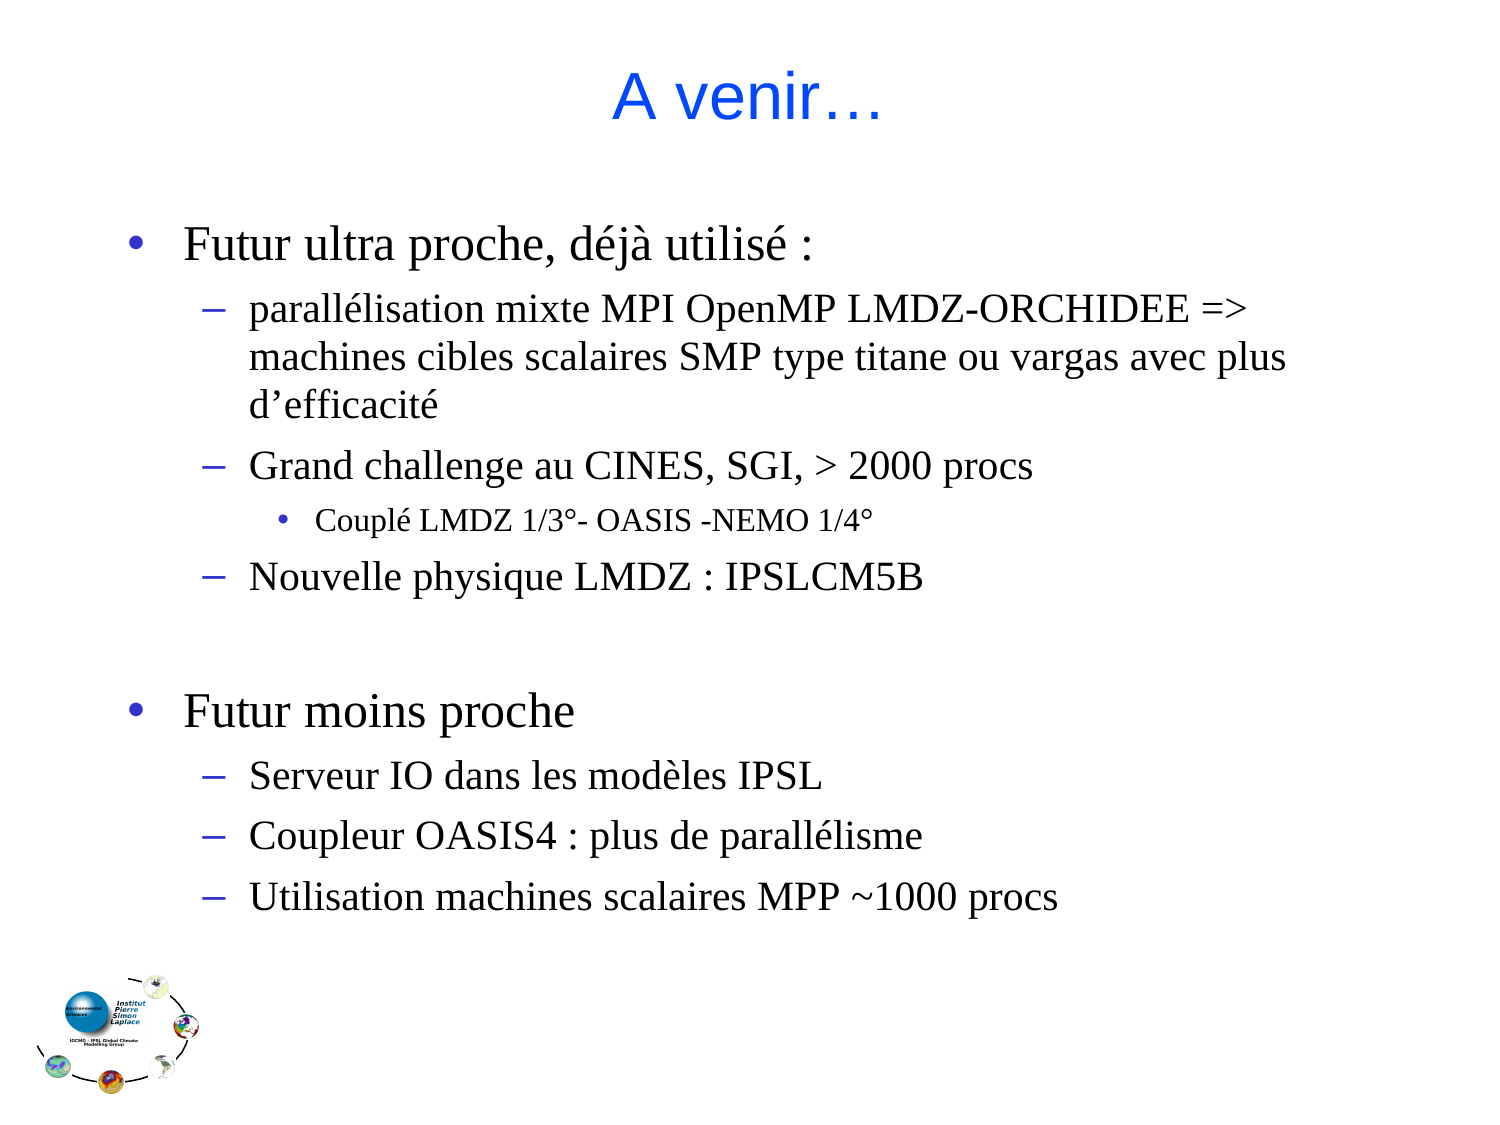

A venir…
Futur ultra proche, déjà utilisé :
parallélisation mixte MPI OpenMP LMDZ-ORCHIDEE => machines cibles scalaires SMP type titane ou vargas avec plus d’efficacité
Grand challenge au CINES, SGI, > 2000 procs
Couplé LMDZ 1/3°- OASIS -NEMO 1/4°
Nouvelle physique LMDZ : IPSLCM5B
Futur moins proche
Serveur IO dans les modèles IPSL
Coupleur OASIS4 : plus de parallélisme
Utilisation machines scalaires MPP ~1000 procs